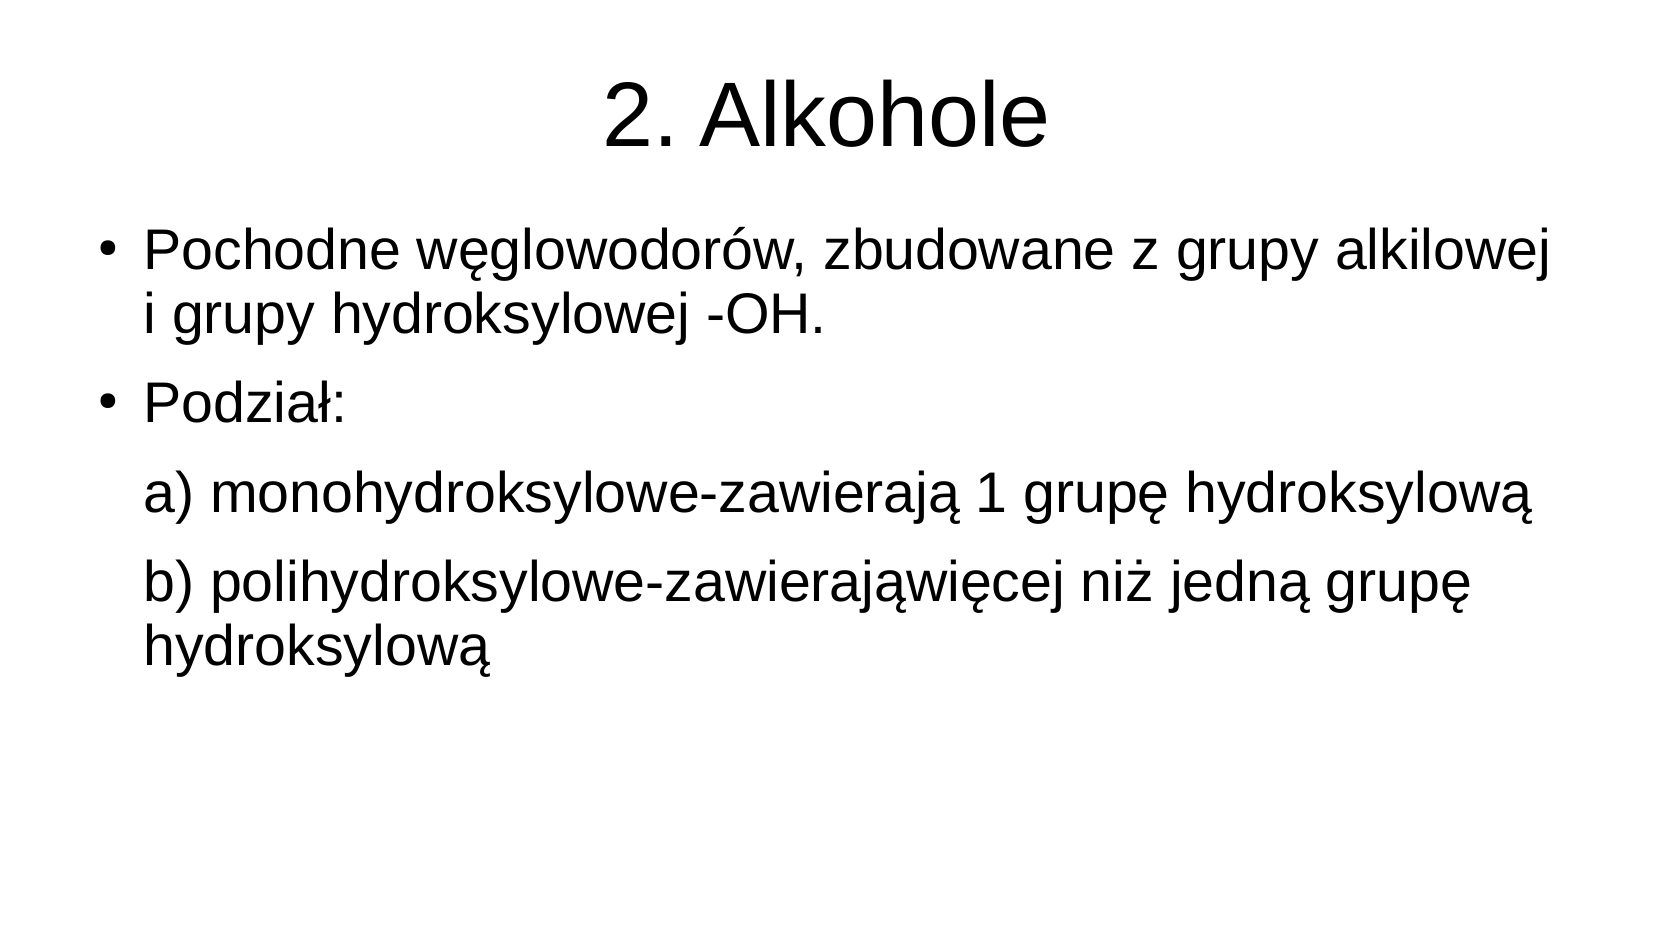

# 2. Alkohole
Pochodne węglowodorów, zbudowane z grupy alkilowej i grupy hydroksylowej -OH.
Podział:
a) monohydroksylowe-zawierają 1 grupę hydroksylową
b) polihydroksylowe-zawierająwięcej niż jedną grupę hydroksylową